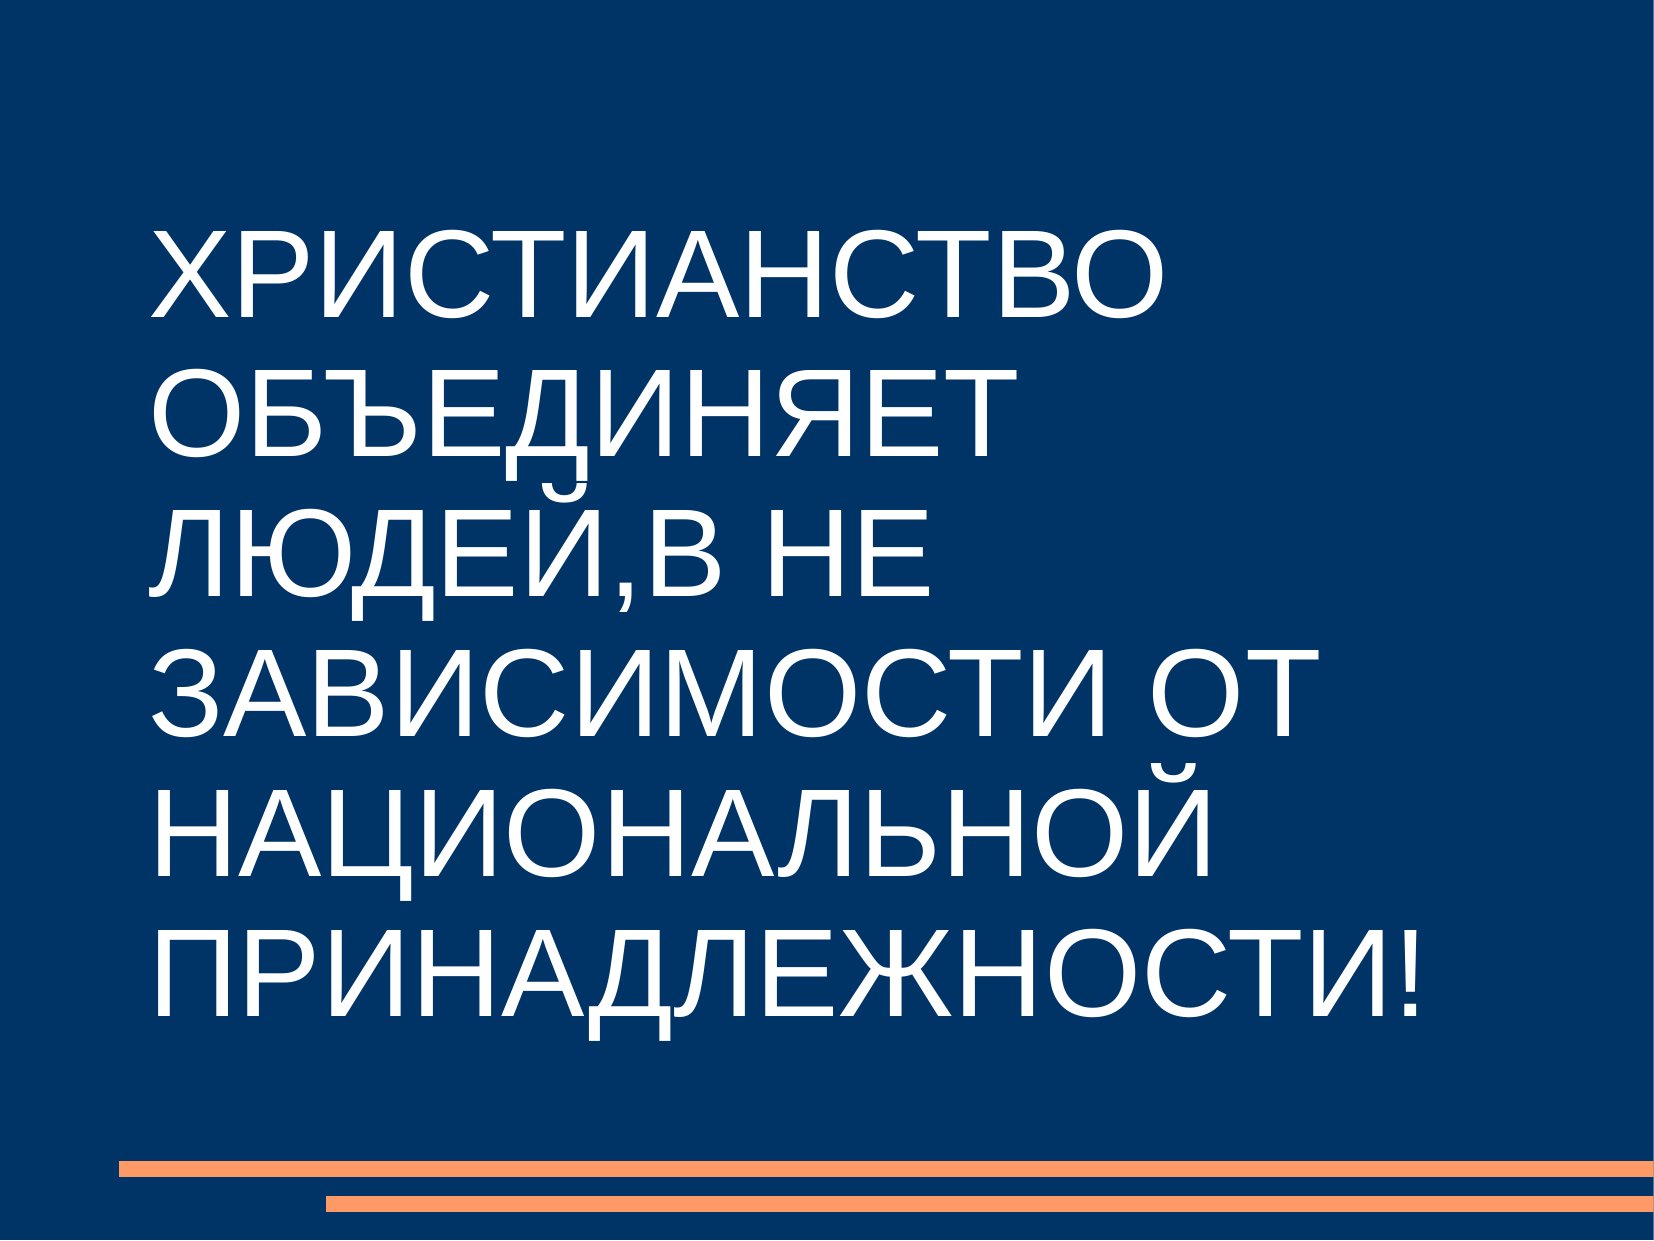

ХРИСТИАНСТВО ОБЪЕДИНЯЕТ ЛЮДЕЙ,В НЕ ЗАВИСИМОСТИ ОТ НАЦИОНАЛЬНОЙ ПРИНАДЛЕЖНОСТИ!